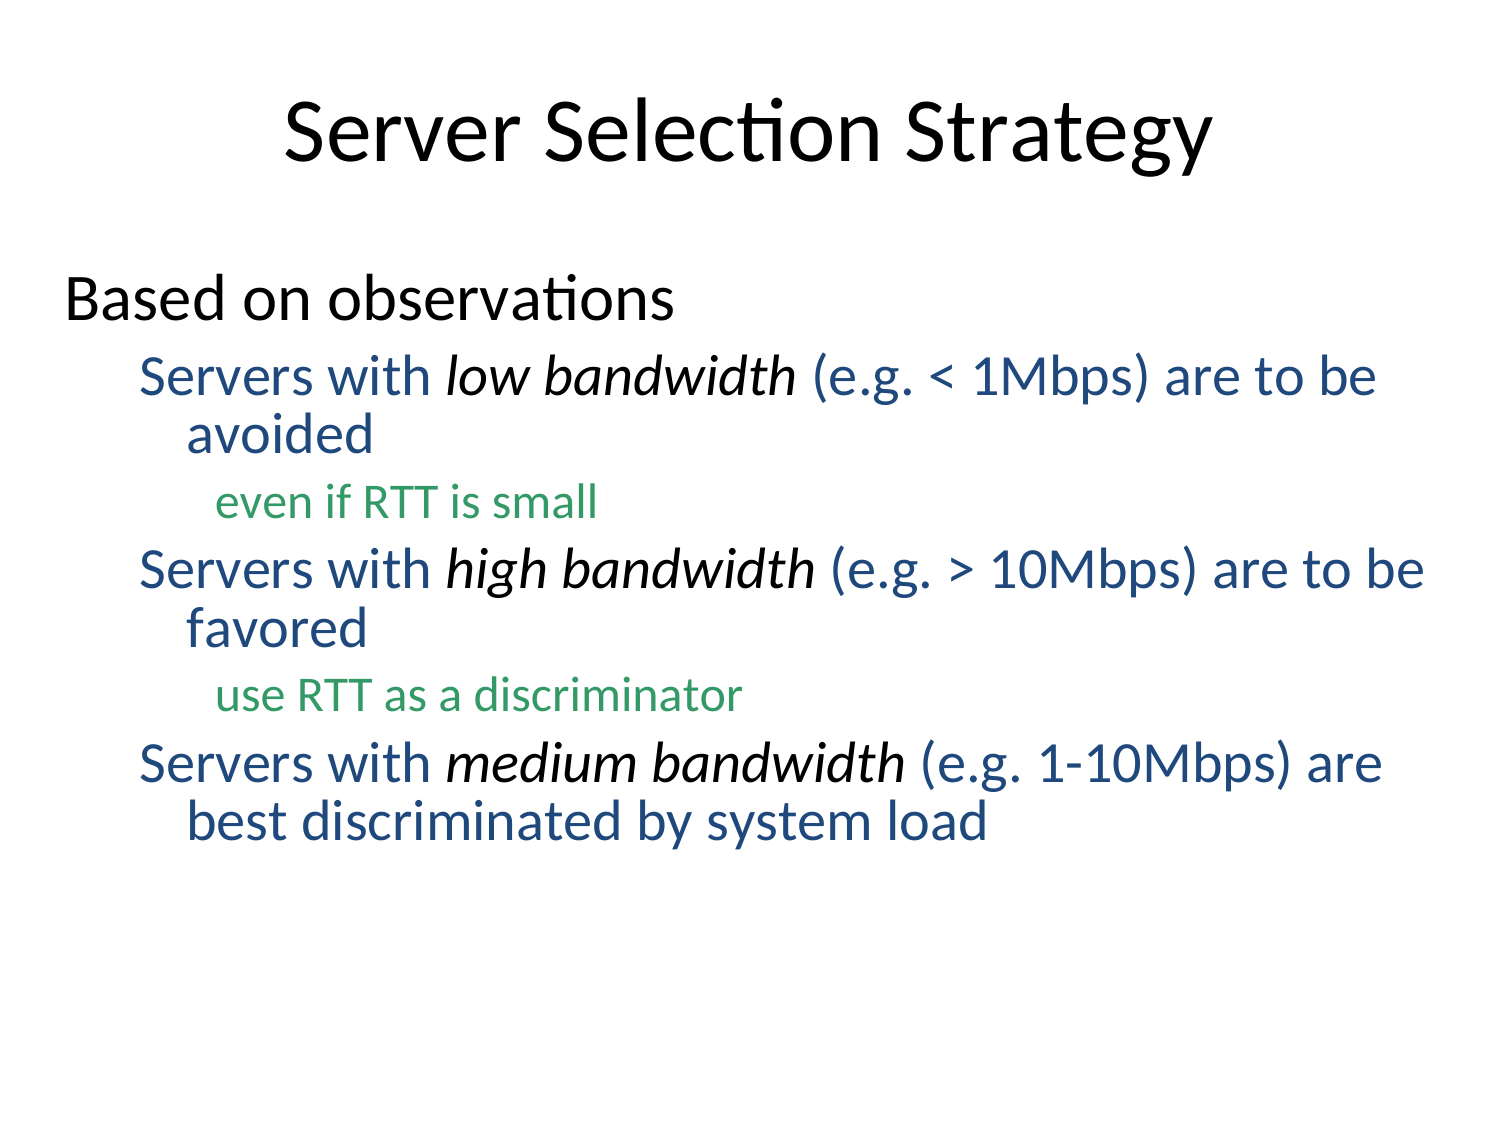

# Server Selection Strategy
Based on observations
Servers with low bandwidth (e.g. < 1Mbps) are to be avoided
even if RTT is small
Servers with high bandwidth (e.g. > 10Mbps) are to be favored
use RTT as a discriminator
Servers with medium bandwidth (e.g. 1-10Mbps) are best discriminated by system load